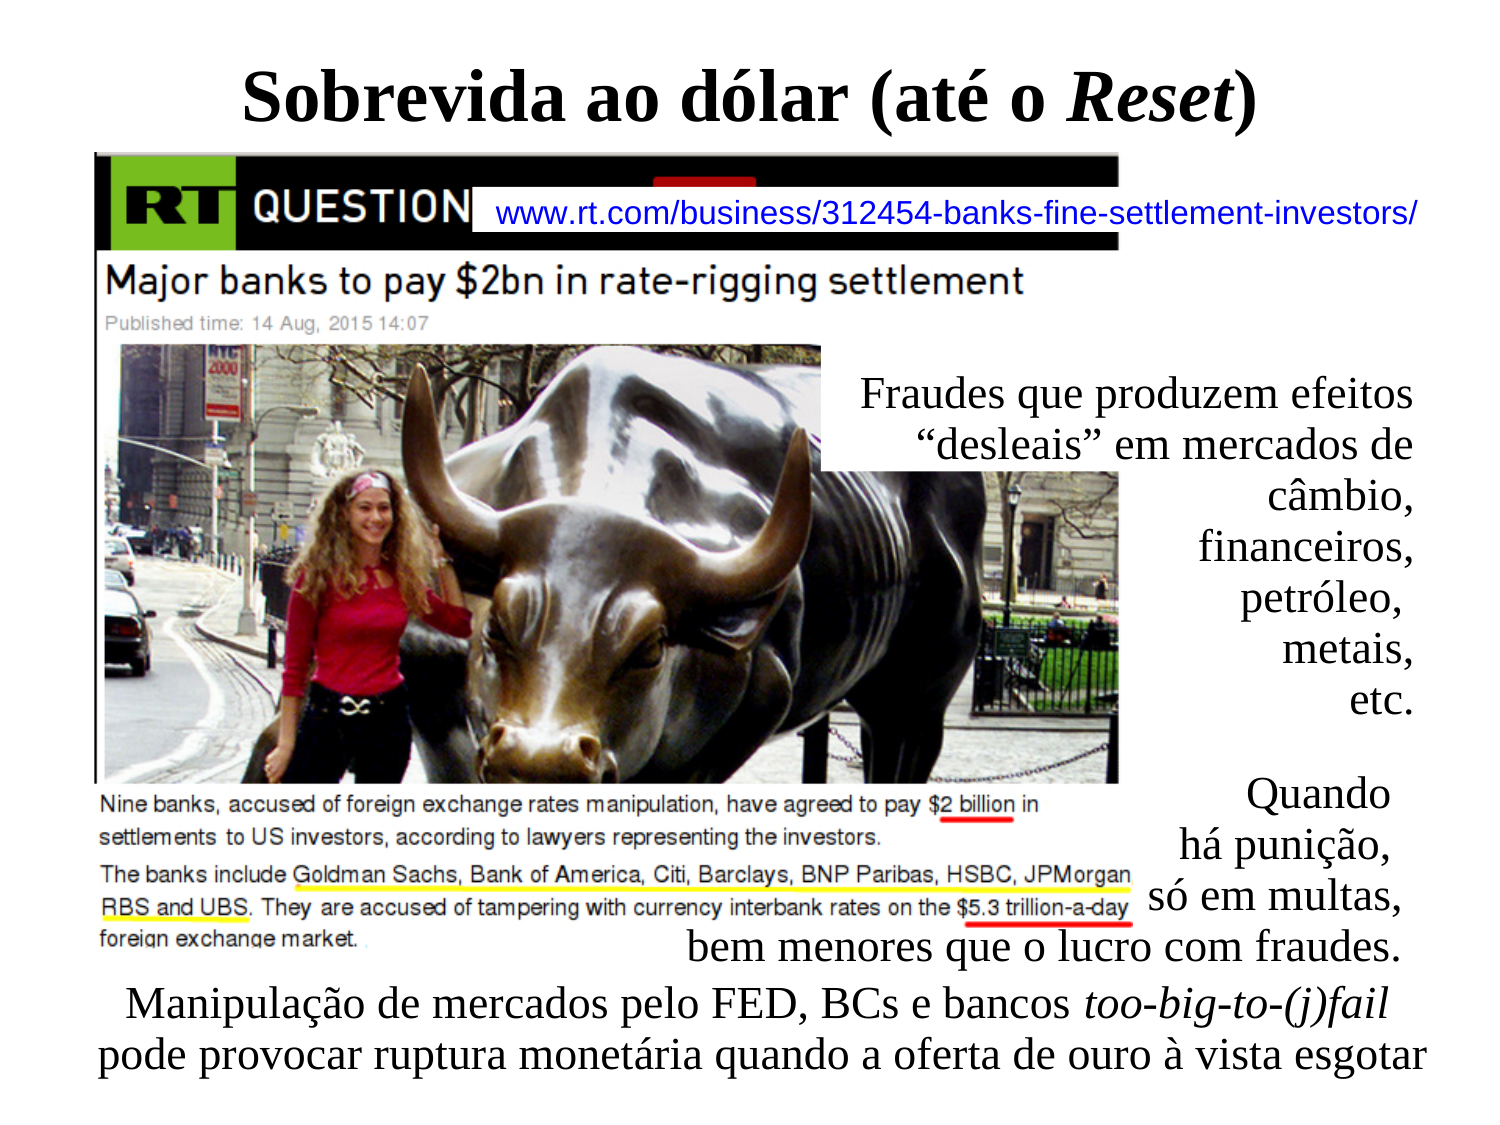

# Sobrevida ao dólar (até o Reset)
www.rt.com/business/312454-banks-fine-settlement-investors/
Fraudes que produzem efeitos
“desleais” em mercados de câmbio,
 financeiros,
petróleo,
metais,
 etc.
Quando
há punição,
só em multas,
bem menores que o lucro com fraudes.
Manipulação de mercados pelo FED, BCs e bancos too-big-to-(j)fail
pode provocar ruptura monetária quando a oferta de ouro à vista esgotar